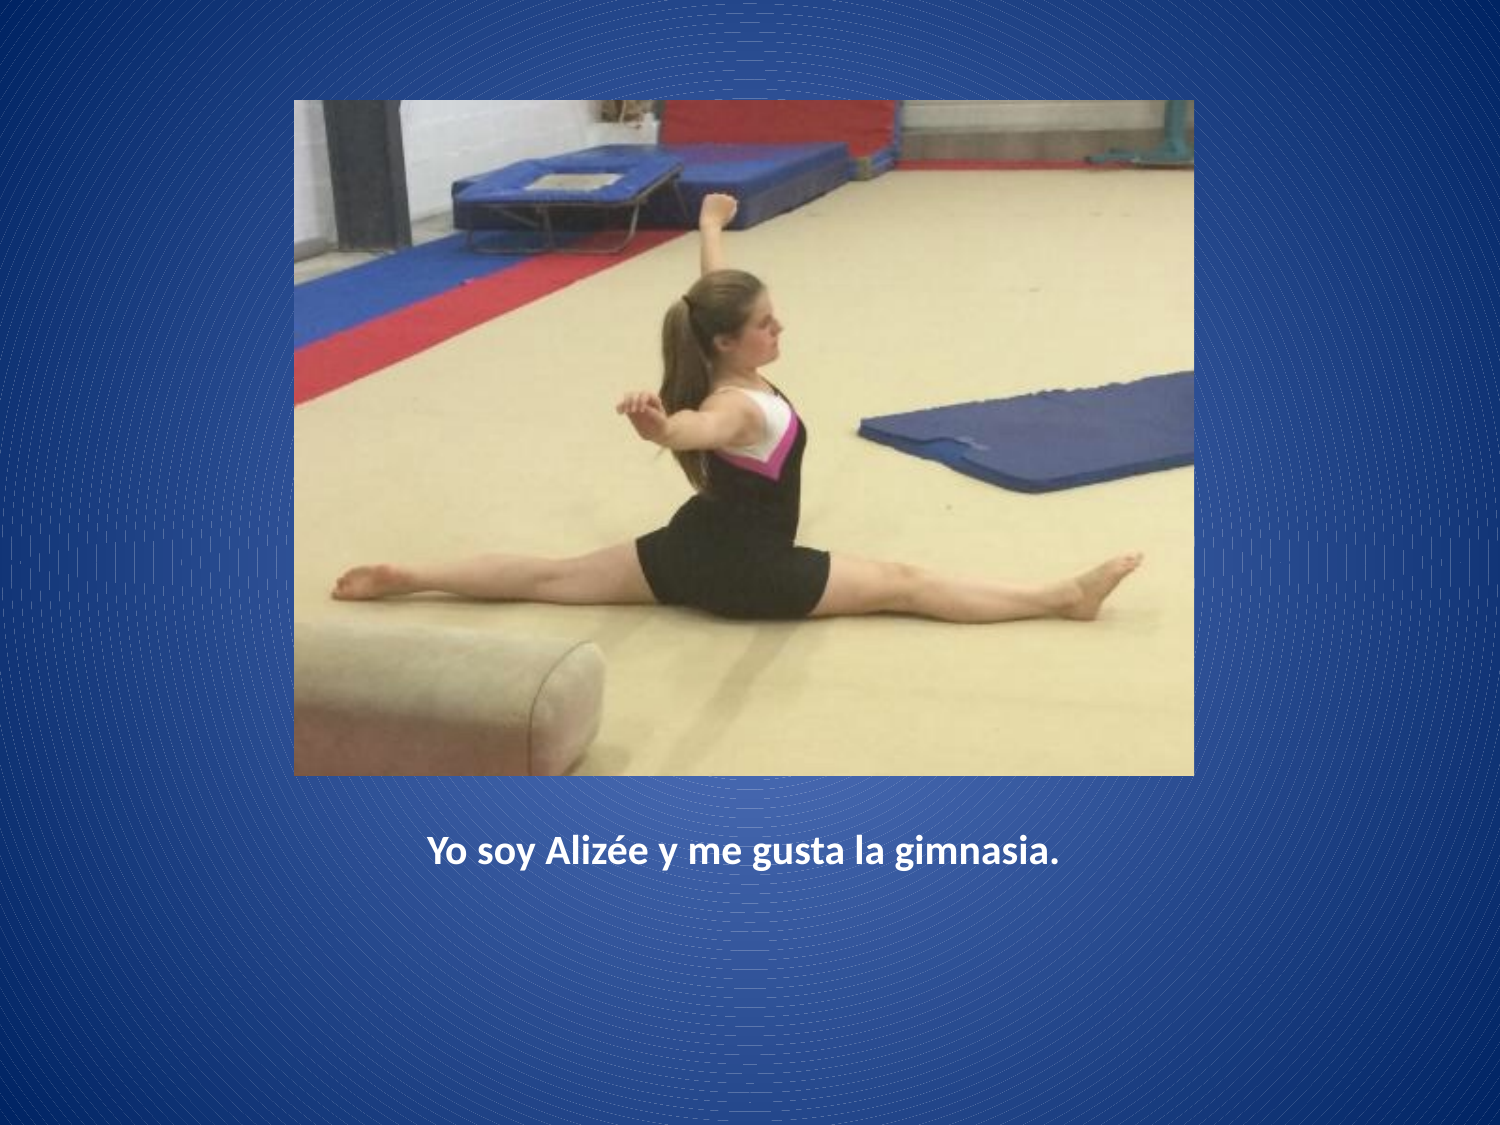

# Yo soy Alizée y me gusta la gimnasia.